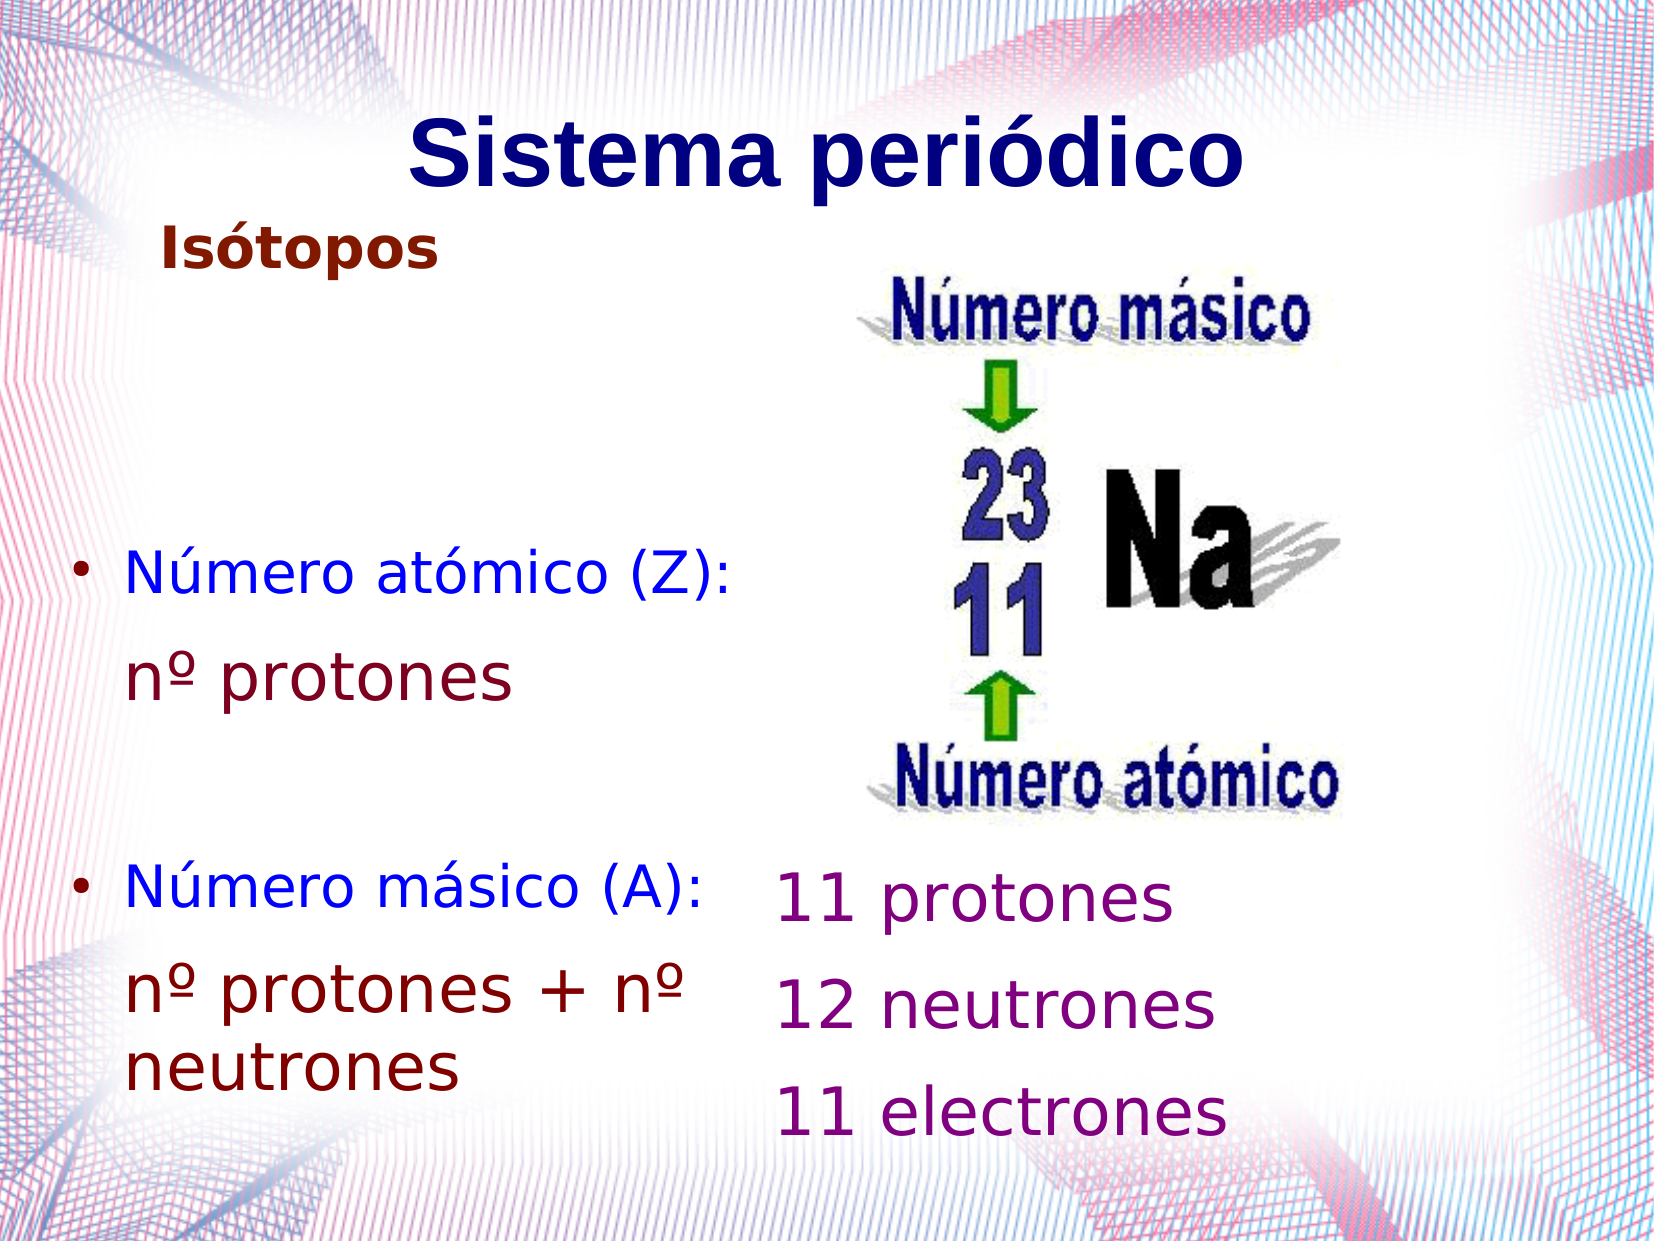

# Sistema periódico
Isótopos
Número atómico (Z):
nº protones
Número másico (A):
nº protones + nº neutrones
11 protones
12 neutrones
11 electrones